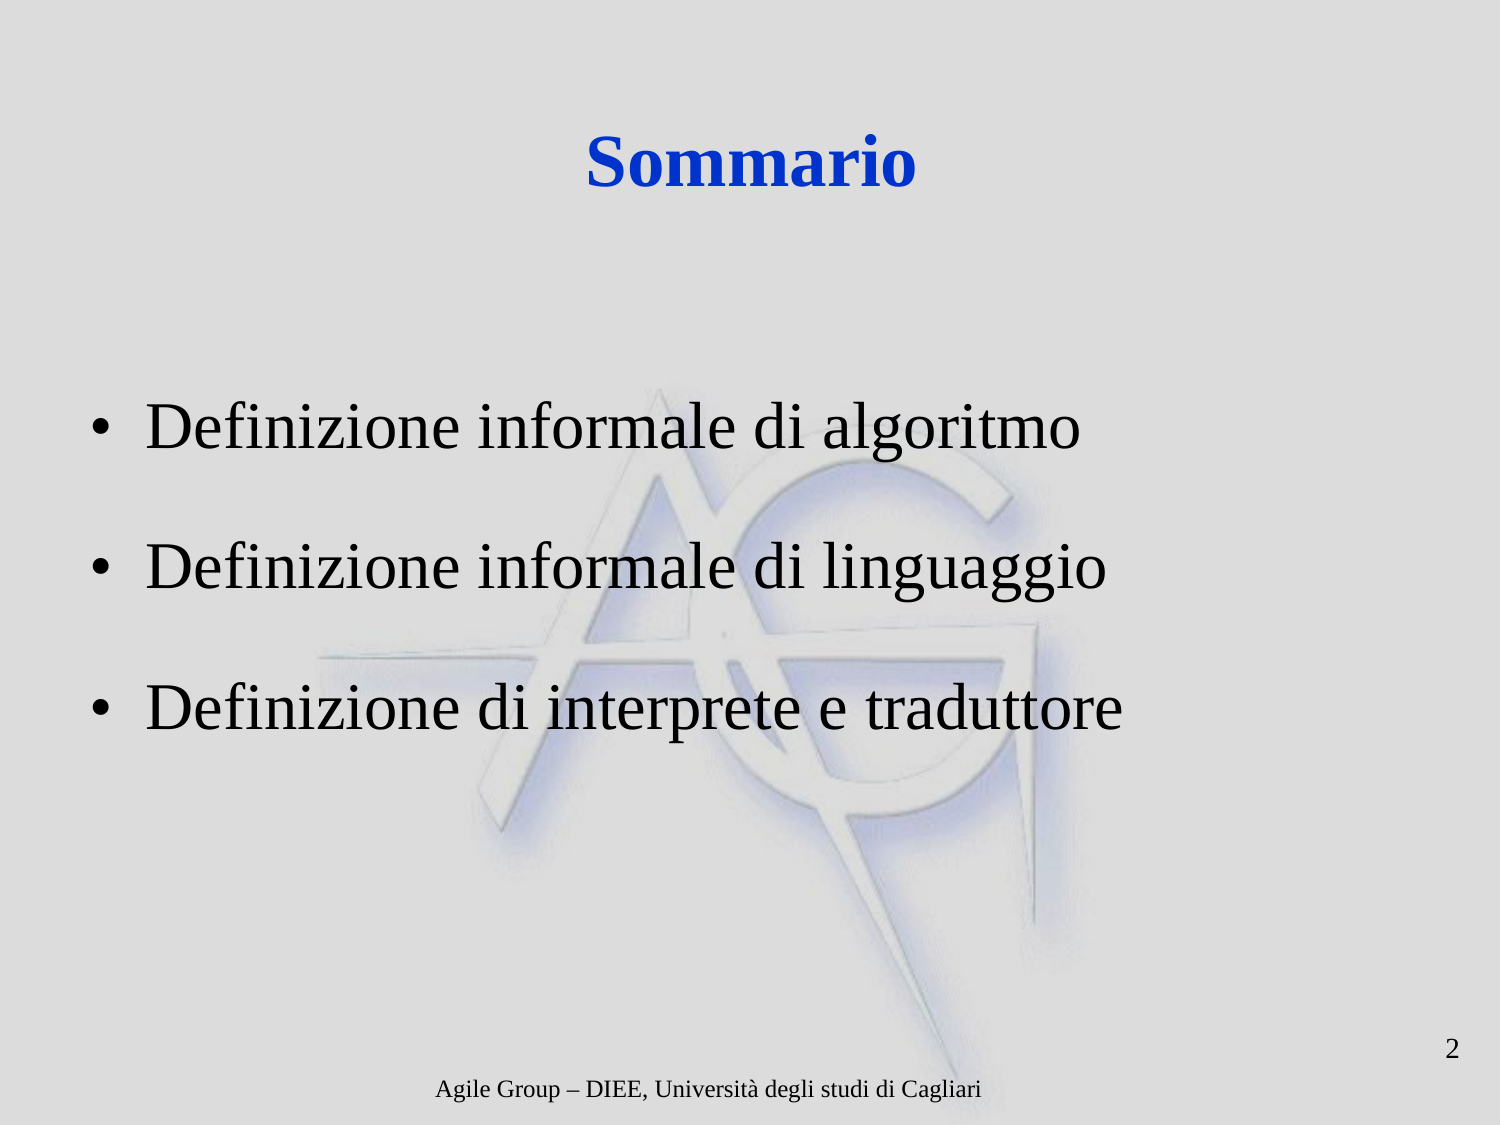

# Sommario
Definizione informale di algoritmo
Definizione informale di linguaggio
Definizione di interprete e traduttore
2